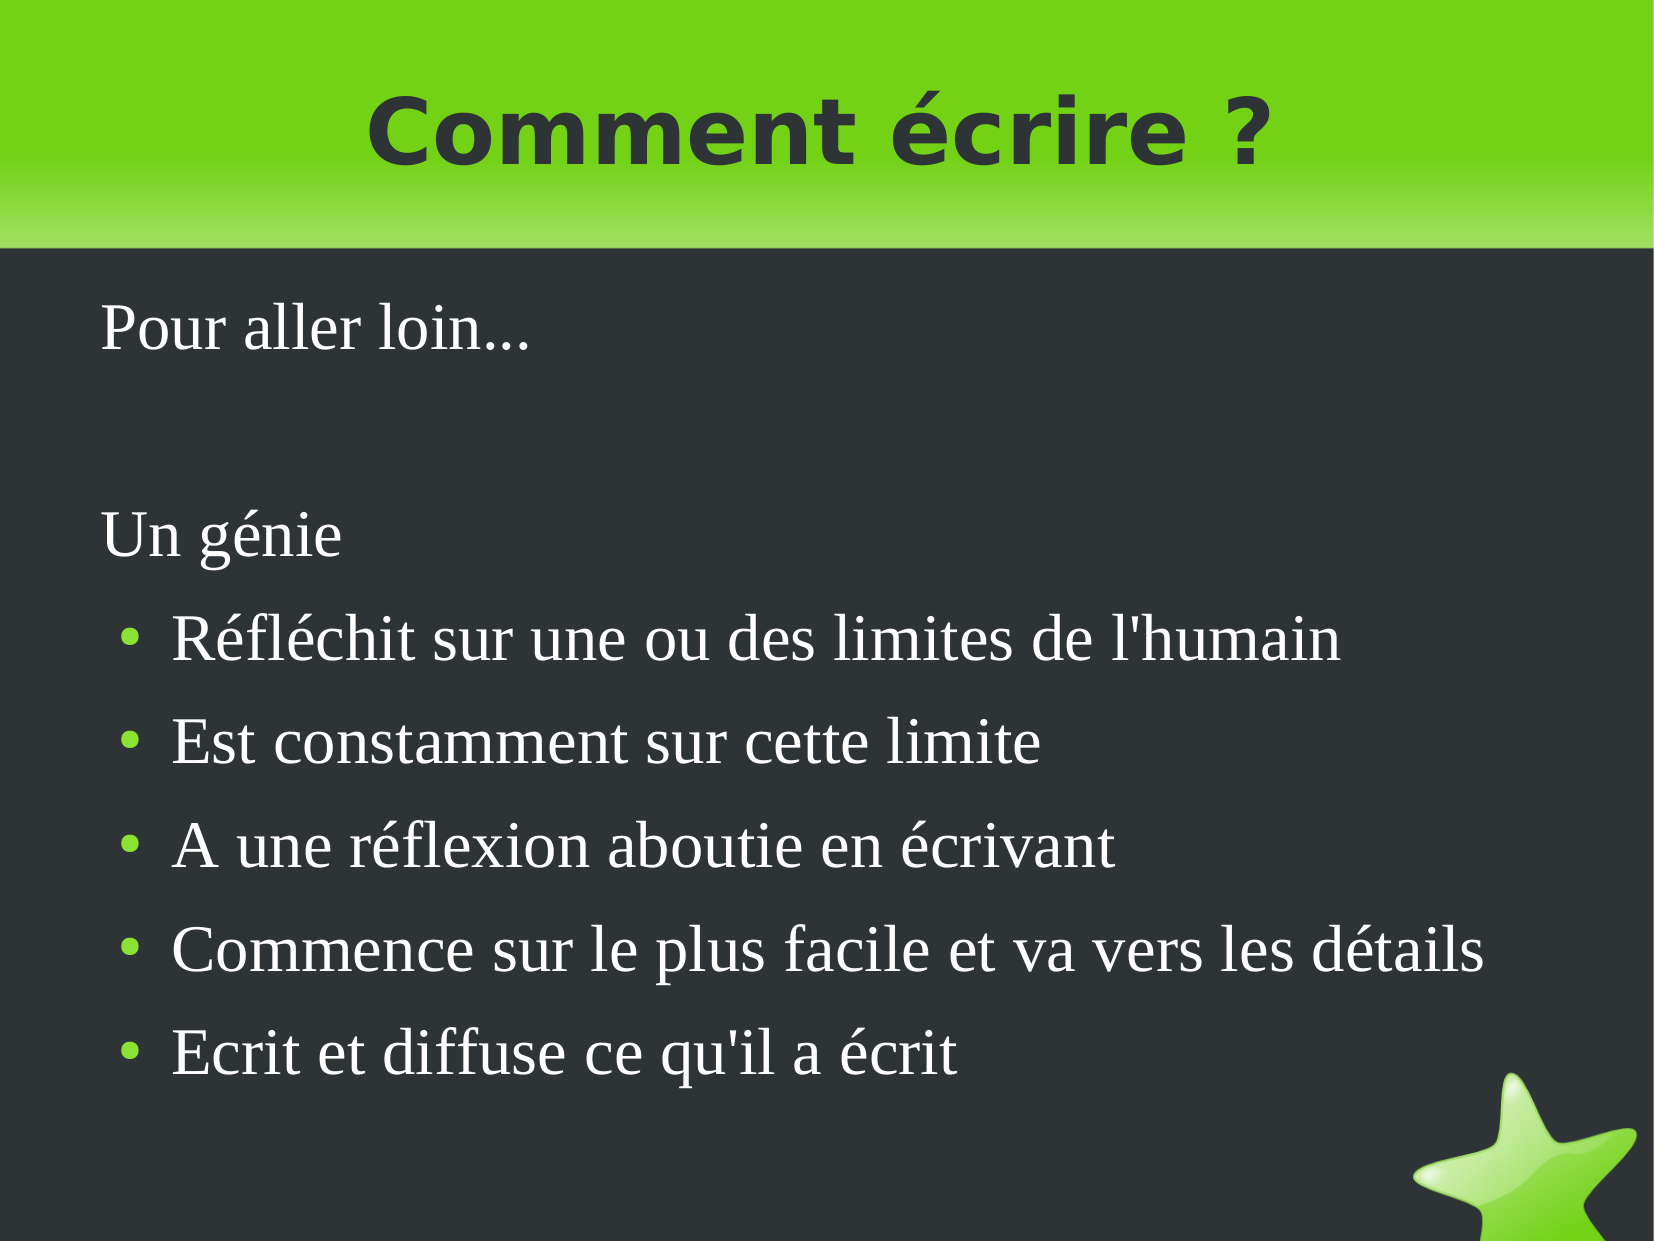

# Comment écrire ?
Pour aller loin...
Un génie
Réfléchit sur une ou des limites de l'humain
Est constamment sur cette limite
A une réflexion aboutie en écrivant
Commence sur le plus facile et va vers les détails
Ecrit et diffuse ce qu'il a écrit